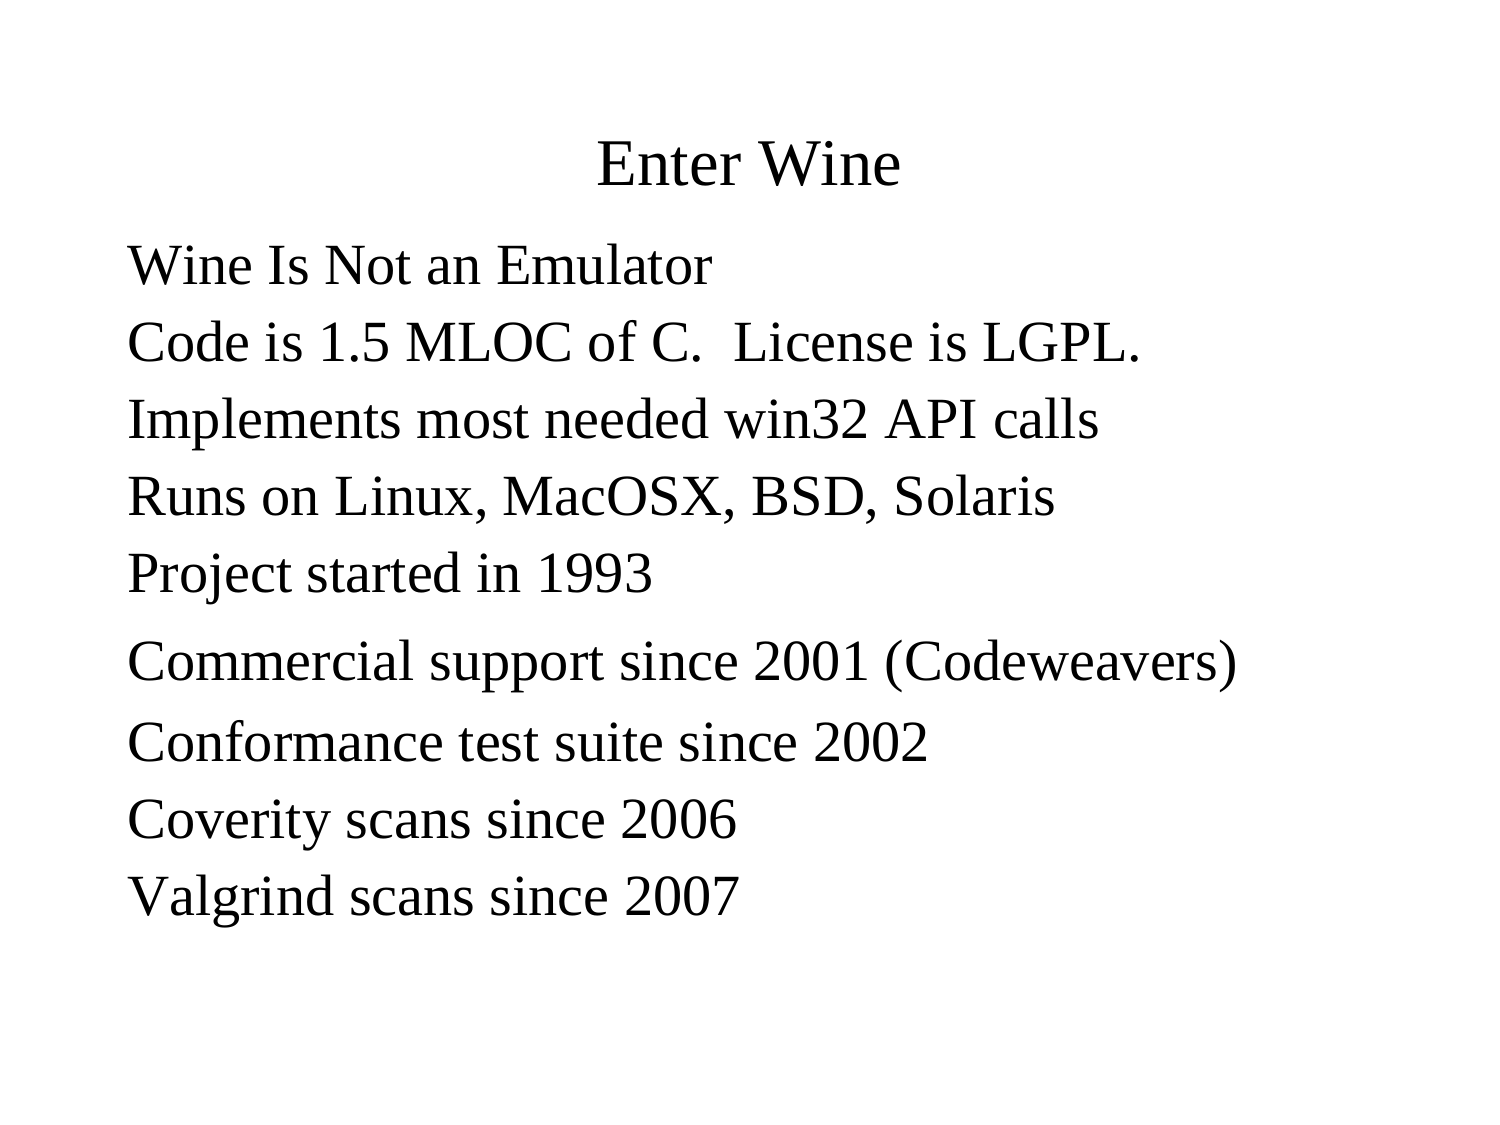

# Enter Wine
Wine Is Not an Emulator
Code is 1.5 MLOC of C. License is LGPL.
Implements most needed win32 API calls
Runs on Linux, MacOSX, BSD, Solaris
Project started in 1993
Commercial support since 2001 (Codeweavers)‏
Conformance test suite since 2002
Coverity scans since 2006
Valgrind scans since 2007